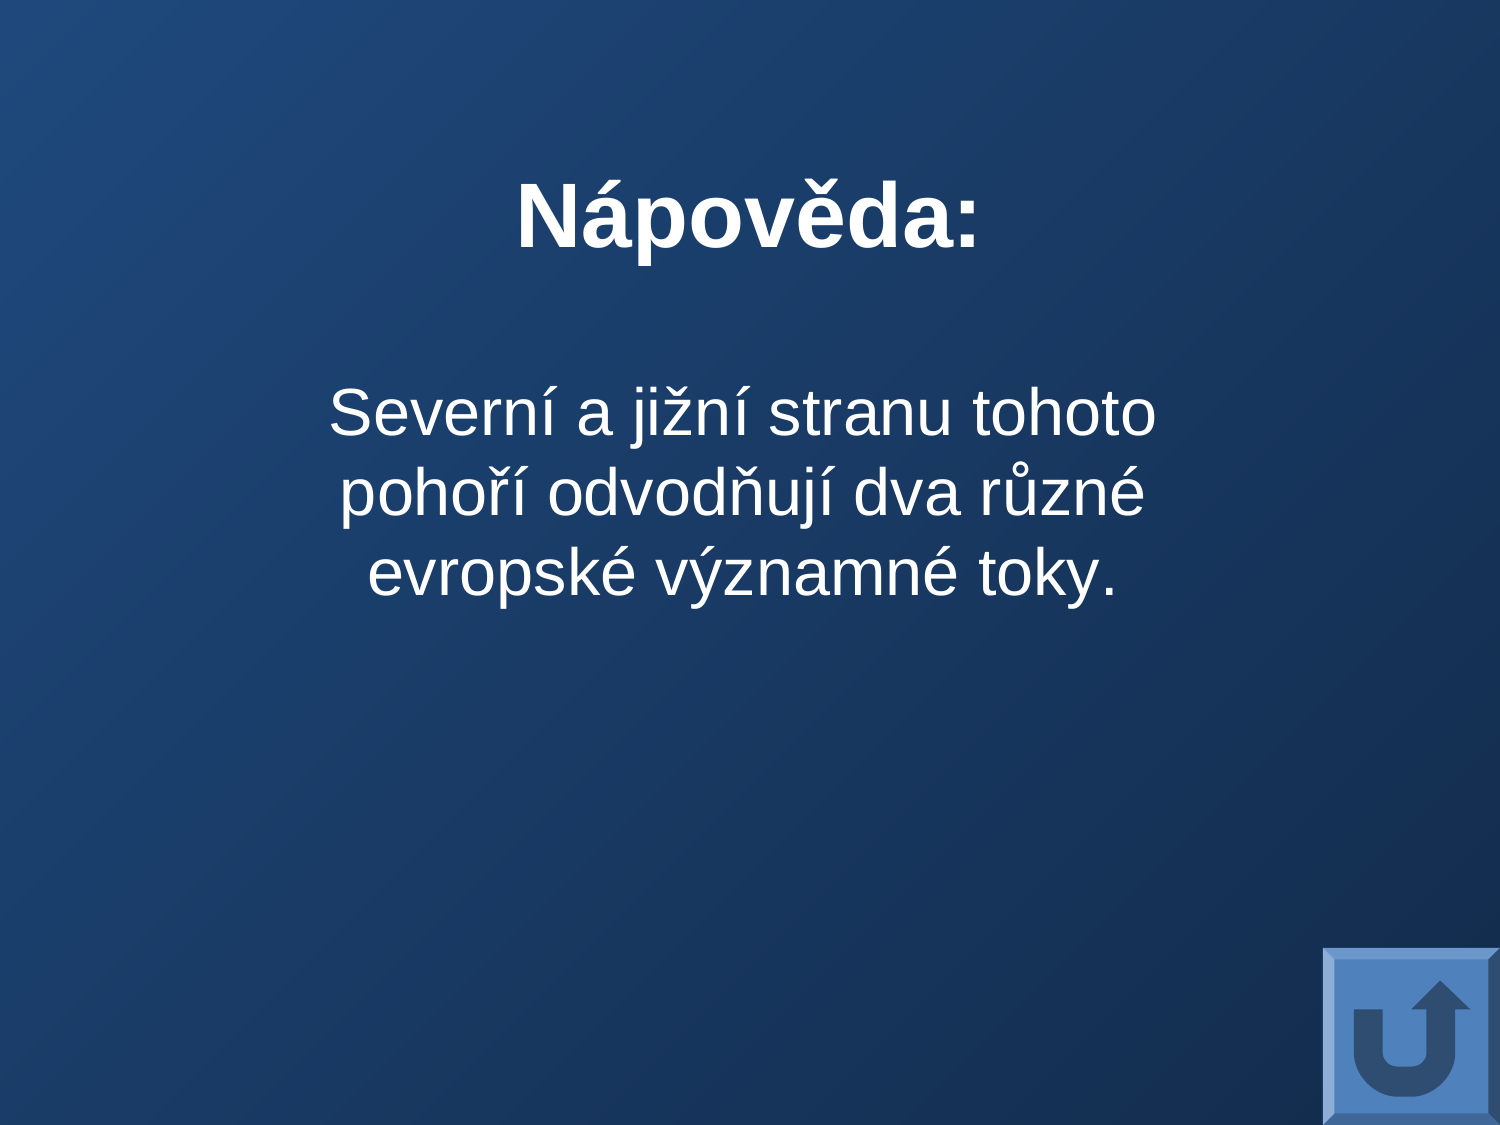

# Nápověda:
Severní a jižní stranu tohoto pohoří odvodňují dva různé evropské významné toky.